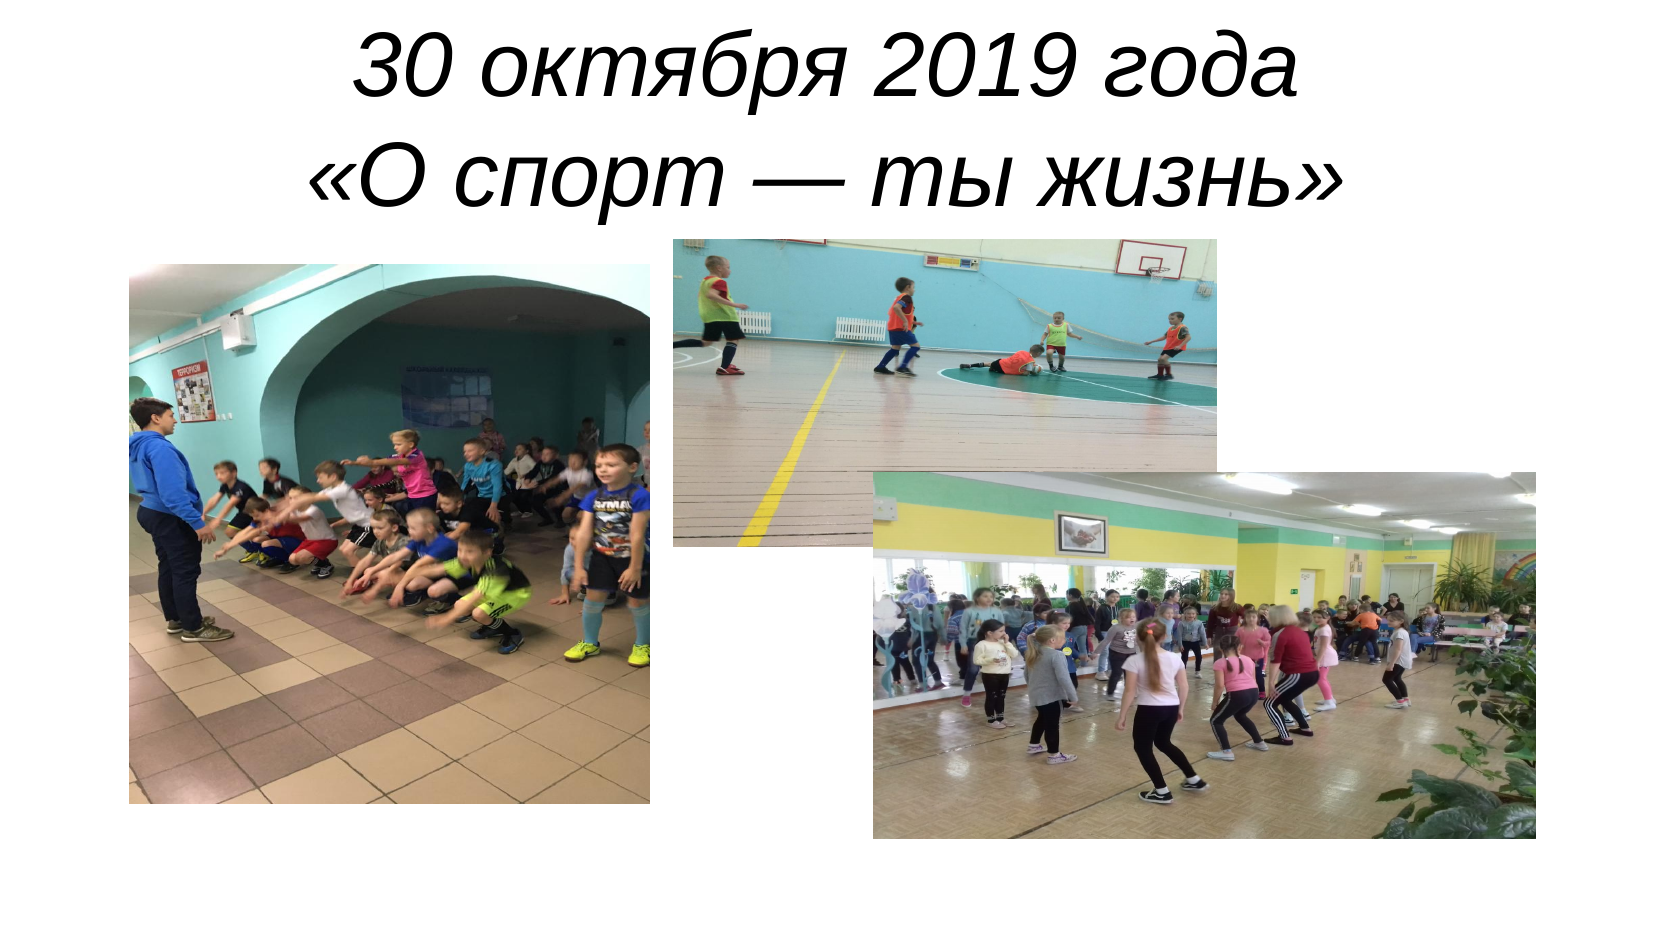

# 30 октября 2019 года «О спорт — ты жизнь»